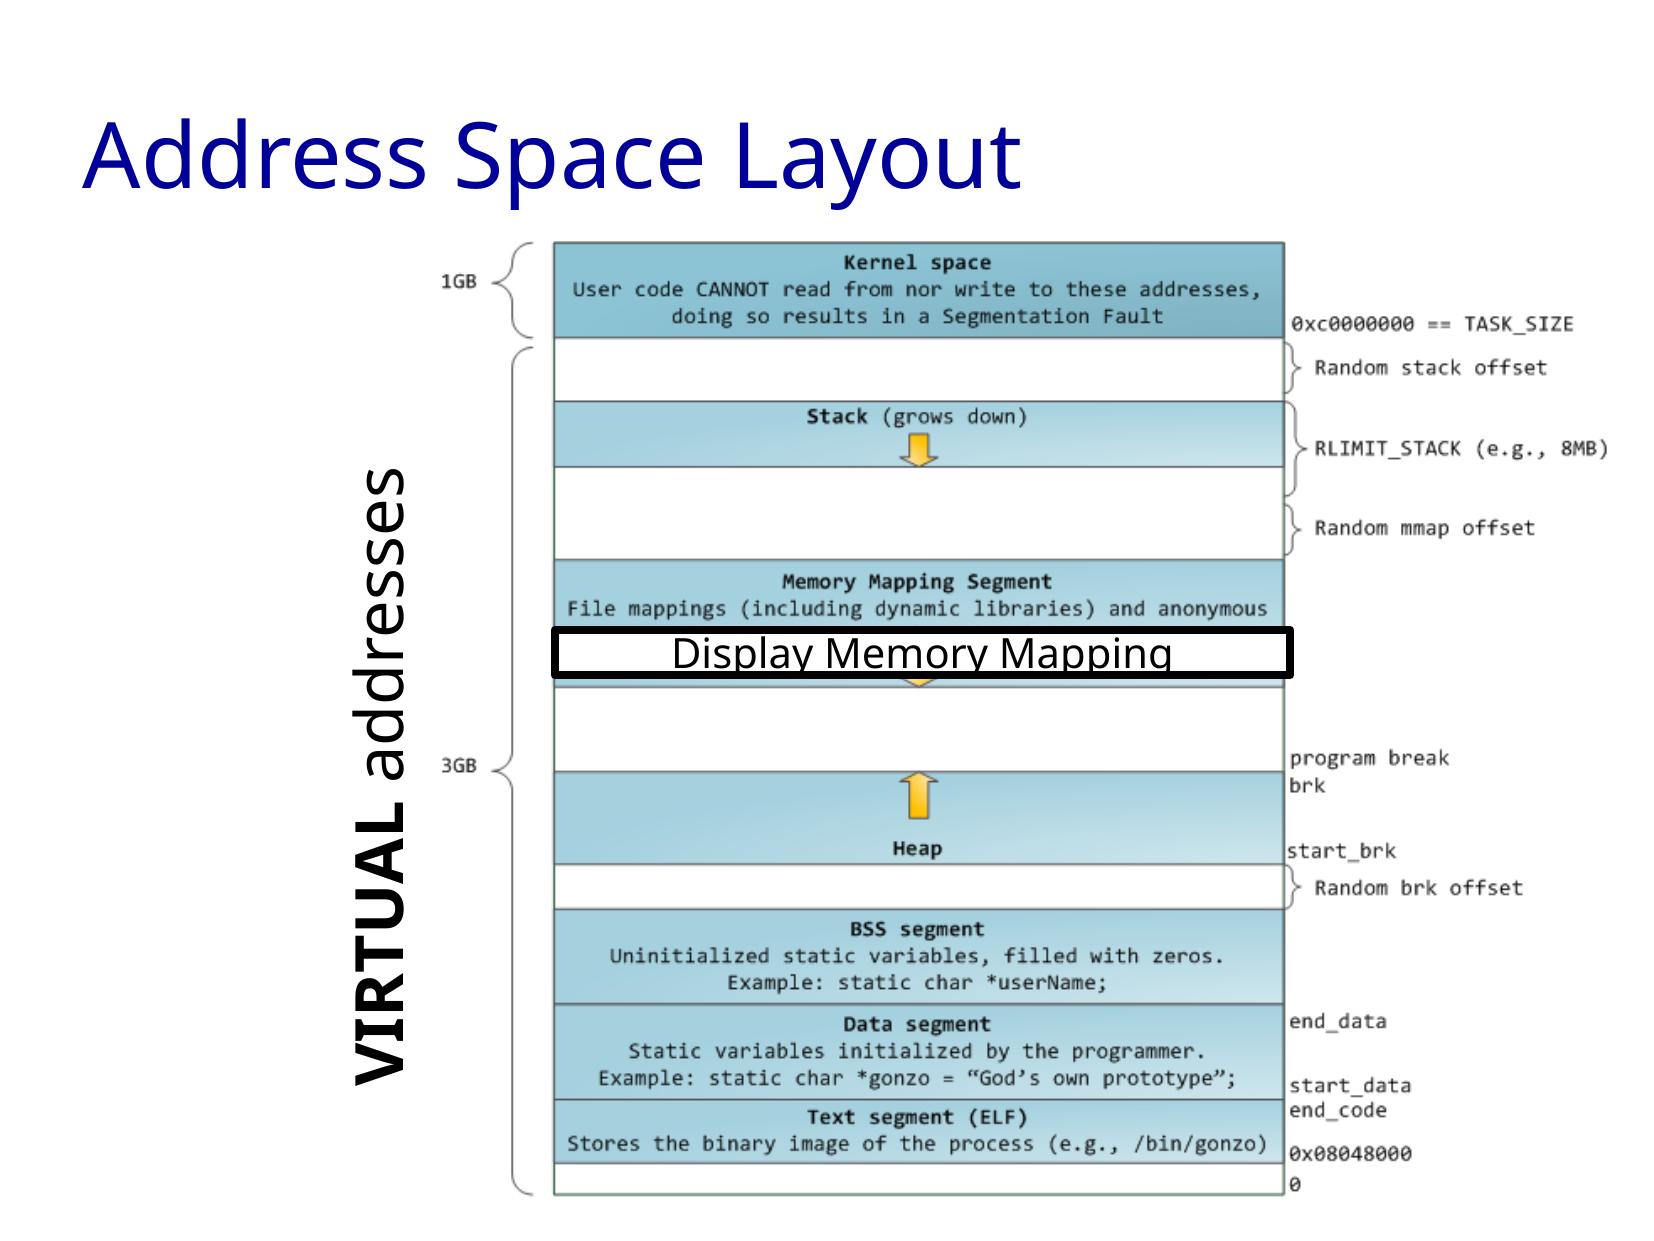

# Address Space Layout
Display Memory Mapping
VIRTUAL addresses
19